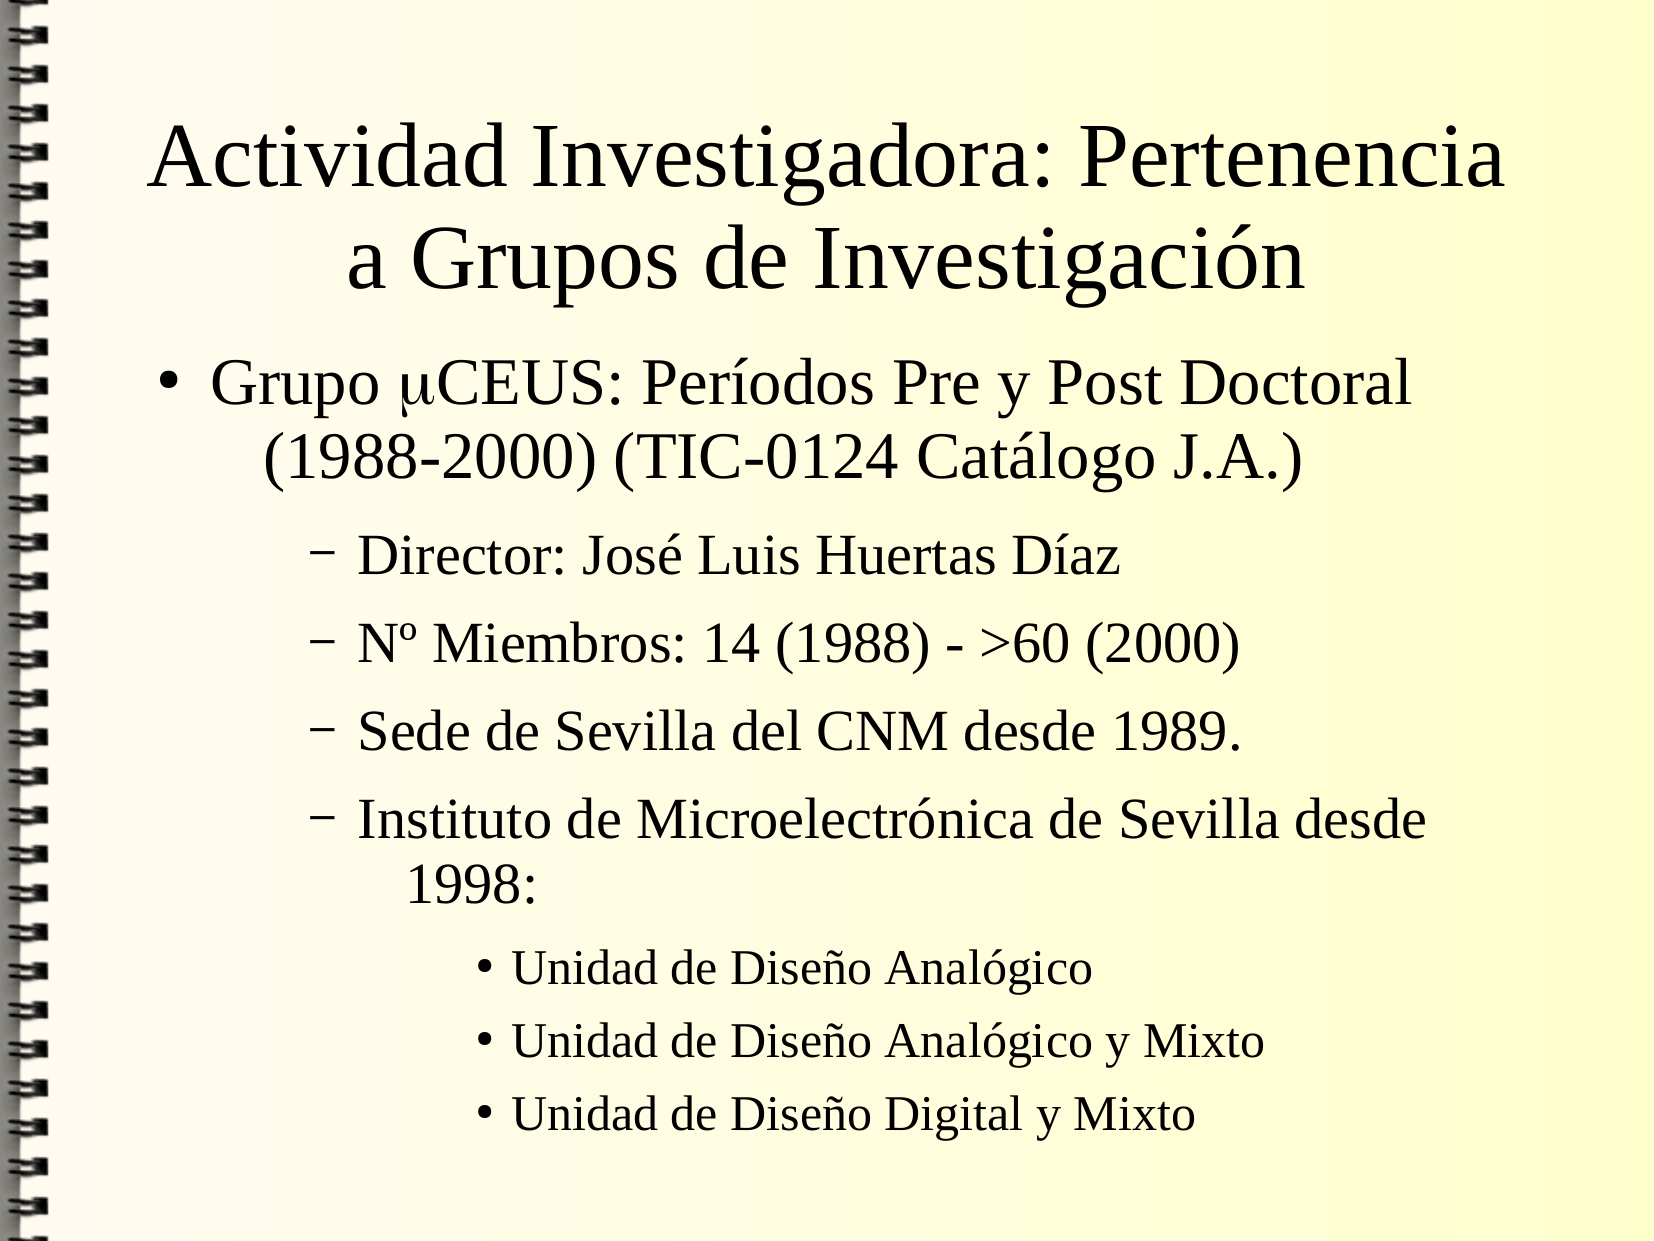

# Actividad Investigadora: Pertenencia a Grupos de Investigación
Grupo mCEUS: Períodos Pre y Post Doctoral (1988-2000) (TIC-0124 Catálogo J.A.)
Director: José Luis Huertas Díaz
Nº Miembros: 14 (1988) - >60 (2000)
Sede de Sevilla del CNM desde 1989.
Instituto de Microelectrónica de Sevilla desde 1998:
Unidad de Diseño Analógico
Unidad de Diseño Analógico y Mixto
Unidad de Diseño Digital y Mixto